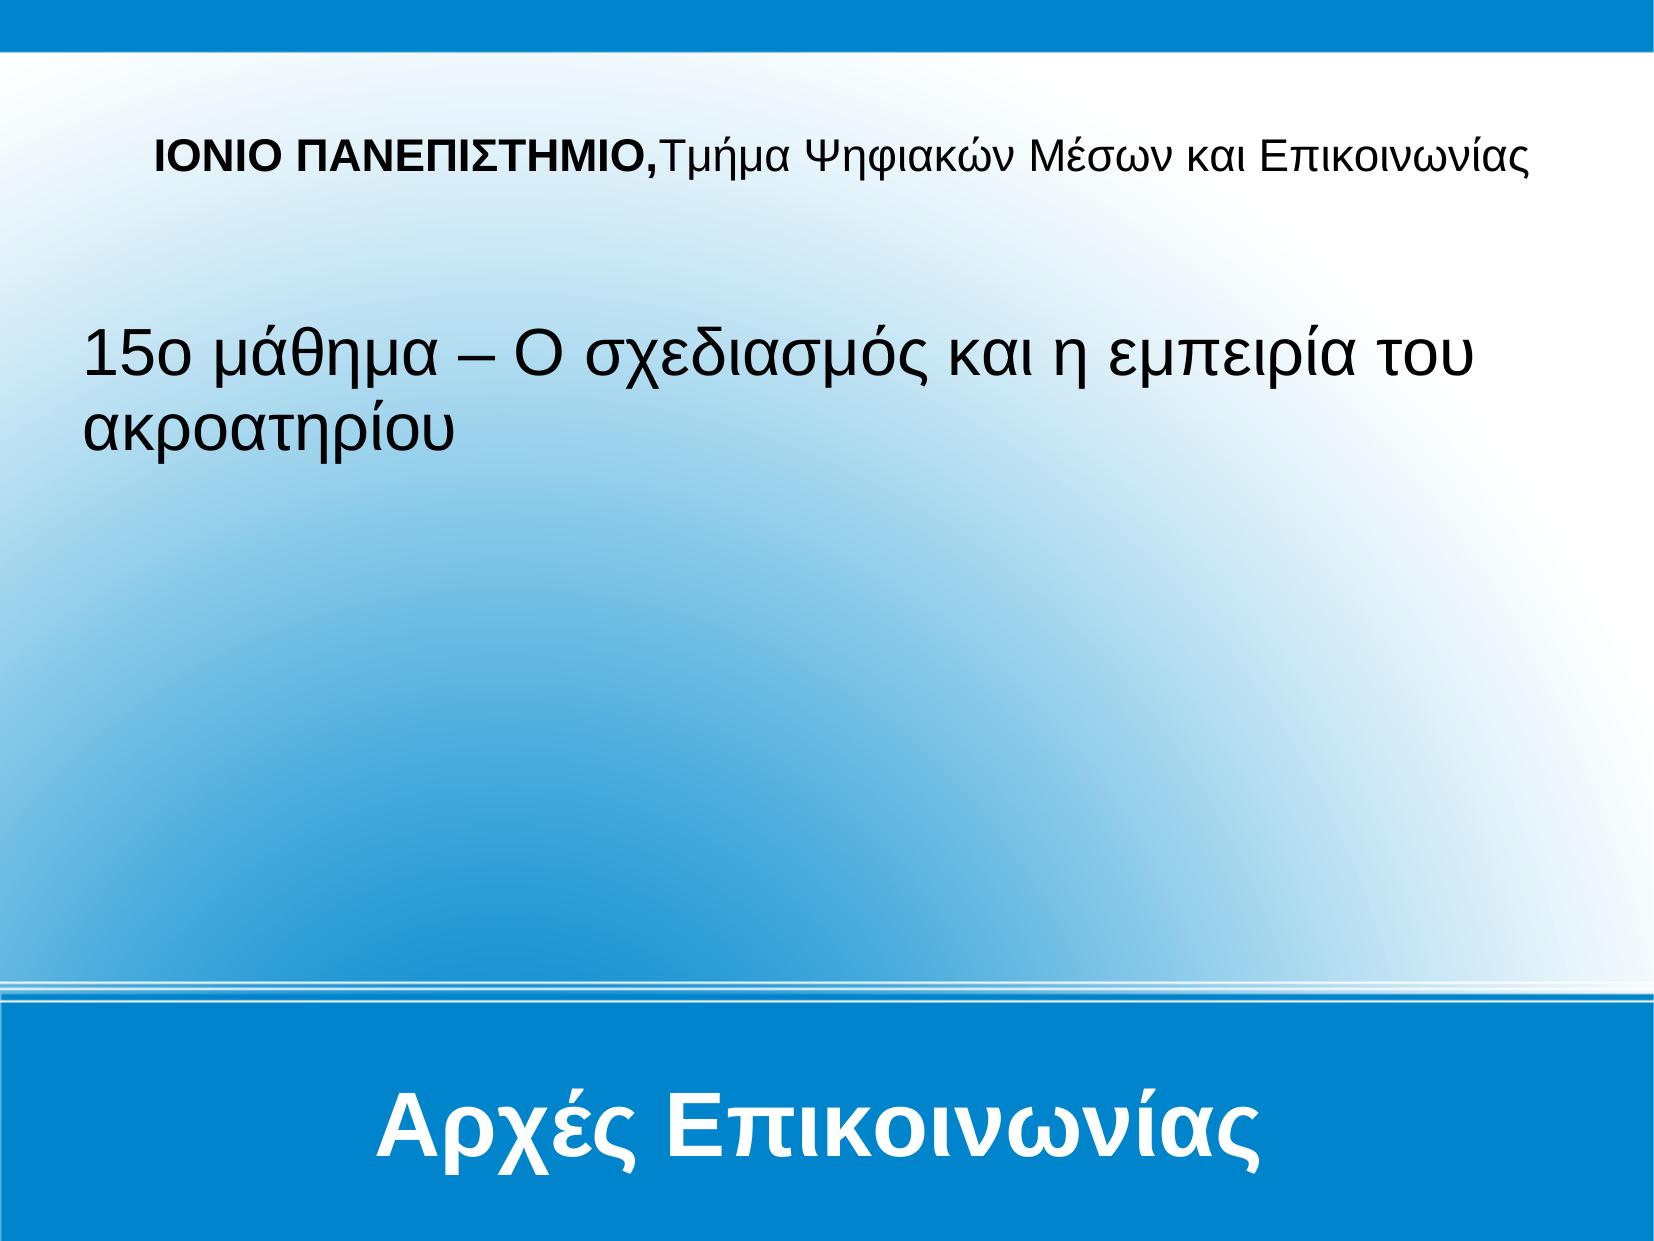

ΙΟΝΙΟ ΠΑΝΕΠΙΣΤΗΜΙΟ,Τμήμα Ψηφιακών Μέσων και Επικοινωνίας
15ο μάθημα – Ο σχεδιασμός και η εμπειρία του ακροατηρίου
# Αρχές Επικοινωνίας